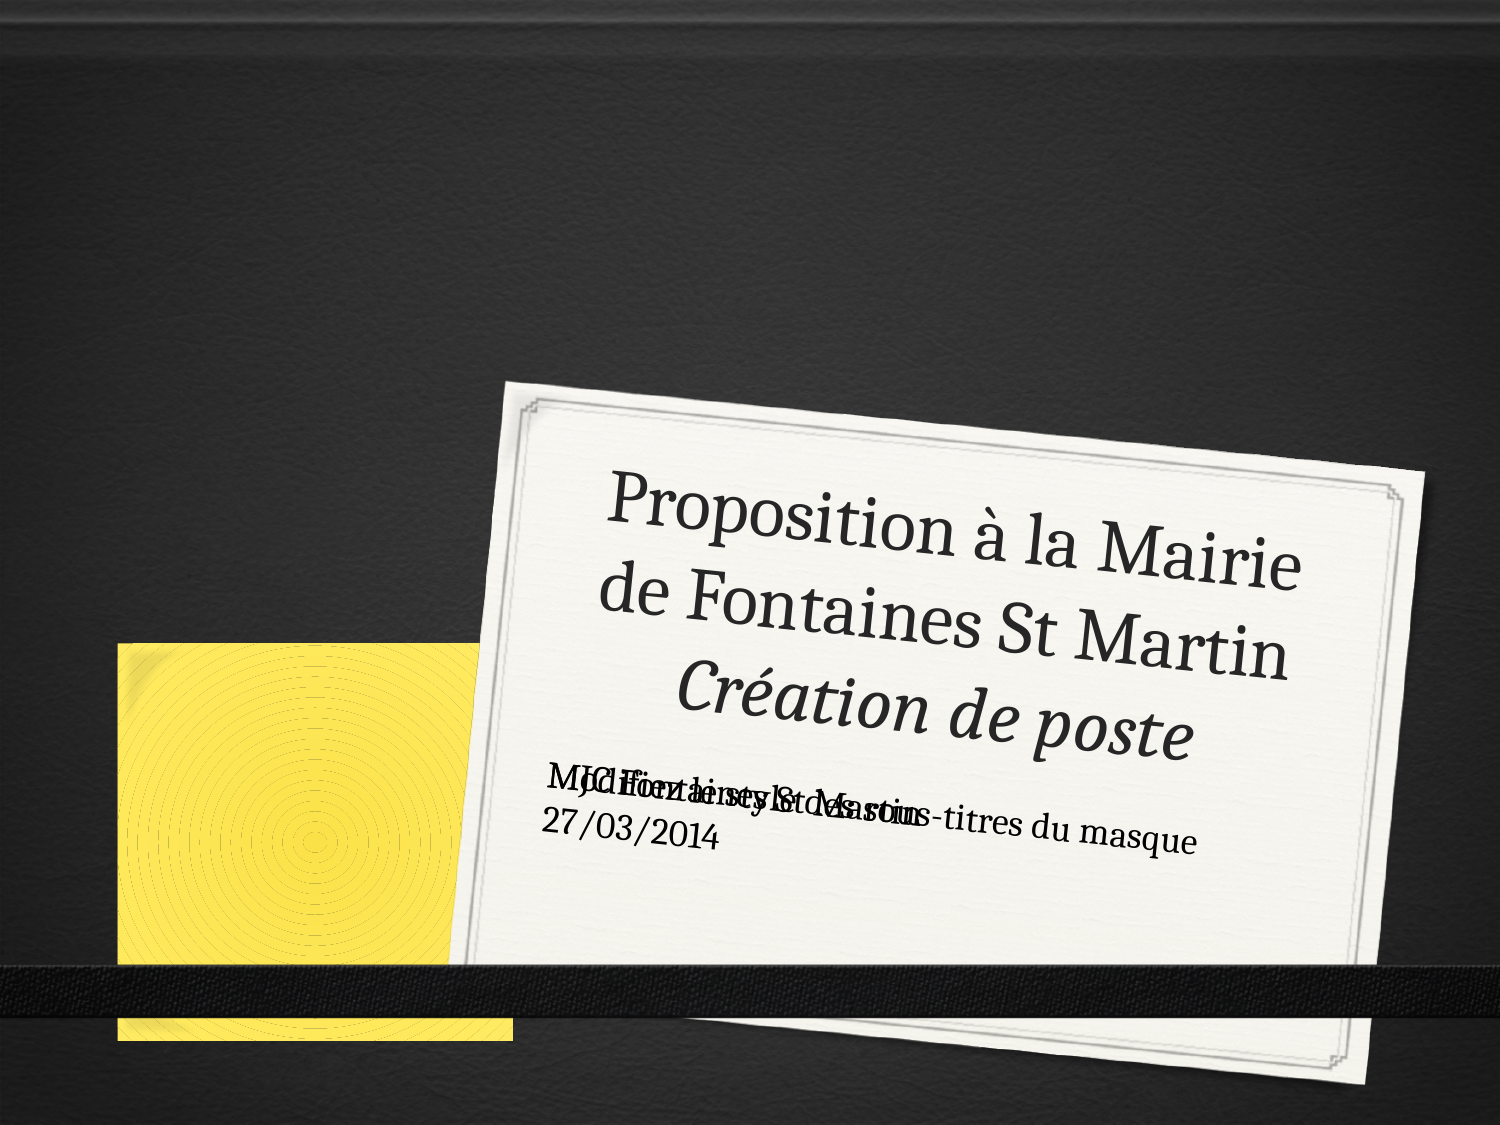

# Proposition à la Mairie de Fontaines St Martin Création de poste
MJC Fontaines St Martin
27/03/2014